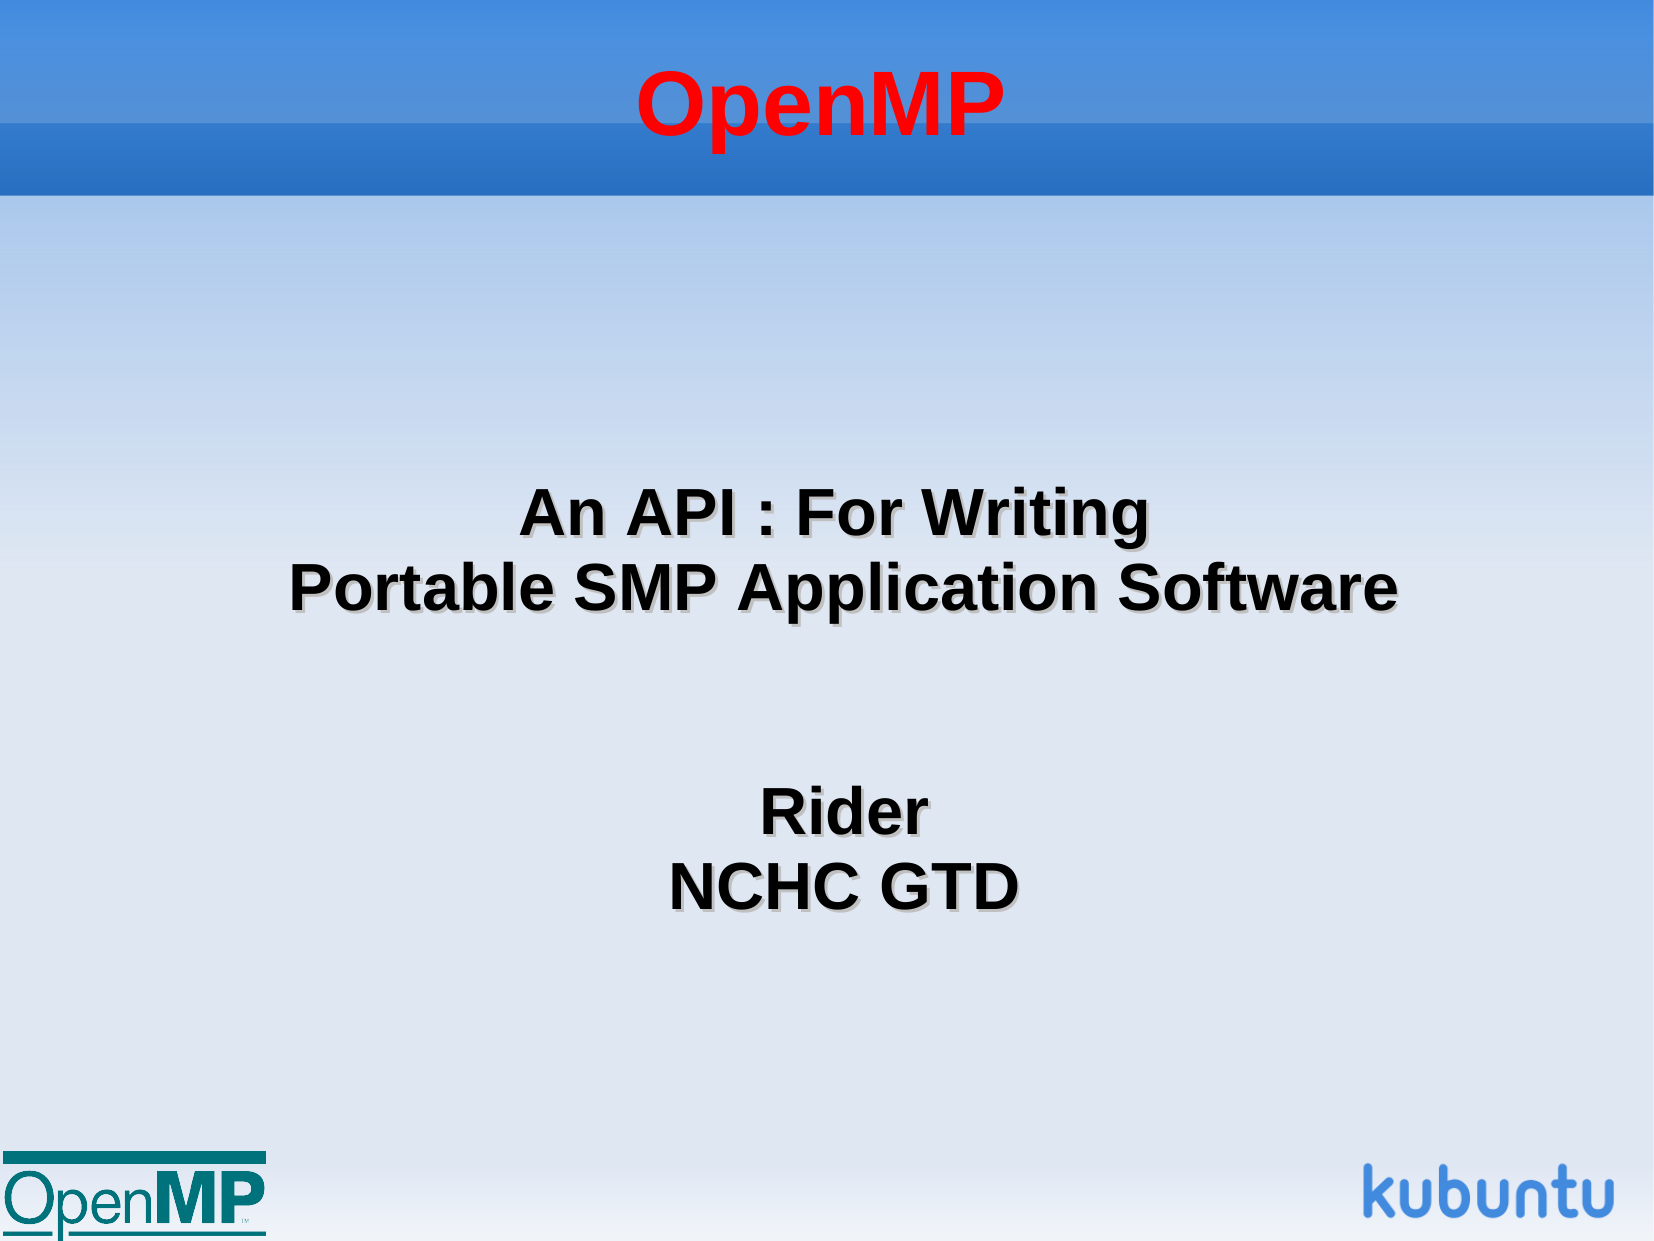

# OpenMP
An API : For Writing
Portable SMP Application Software
Rider
NCHC GTD